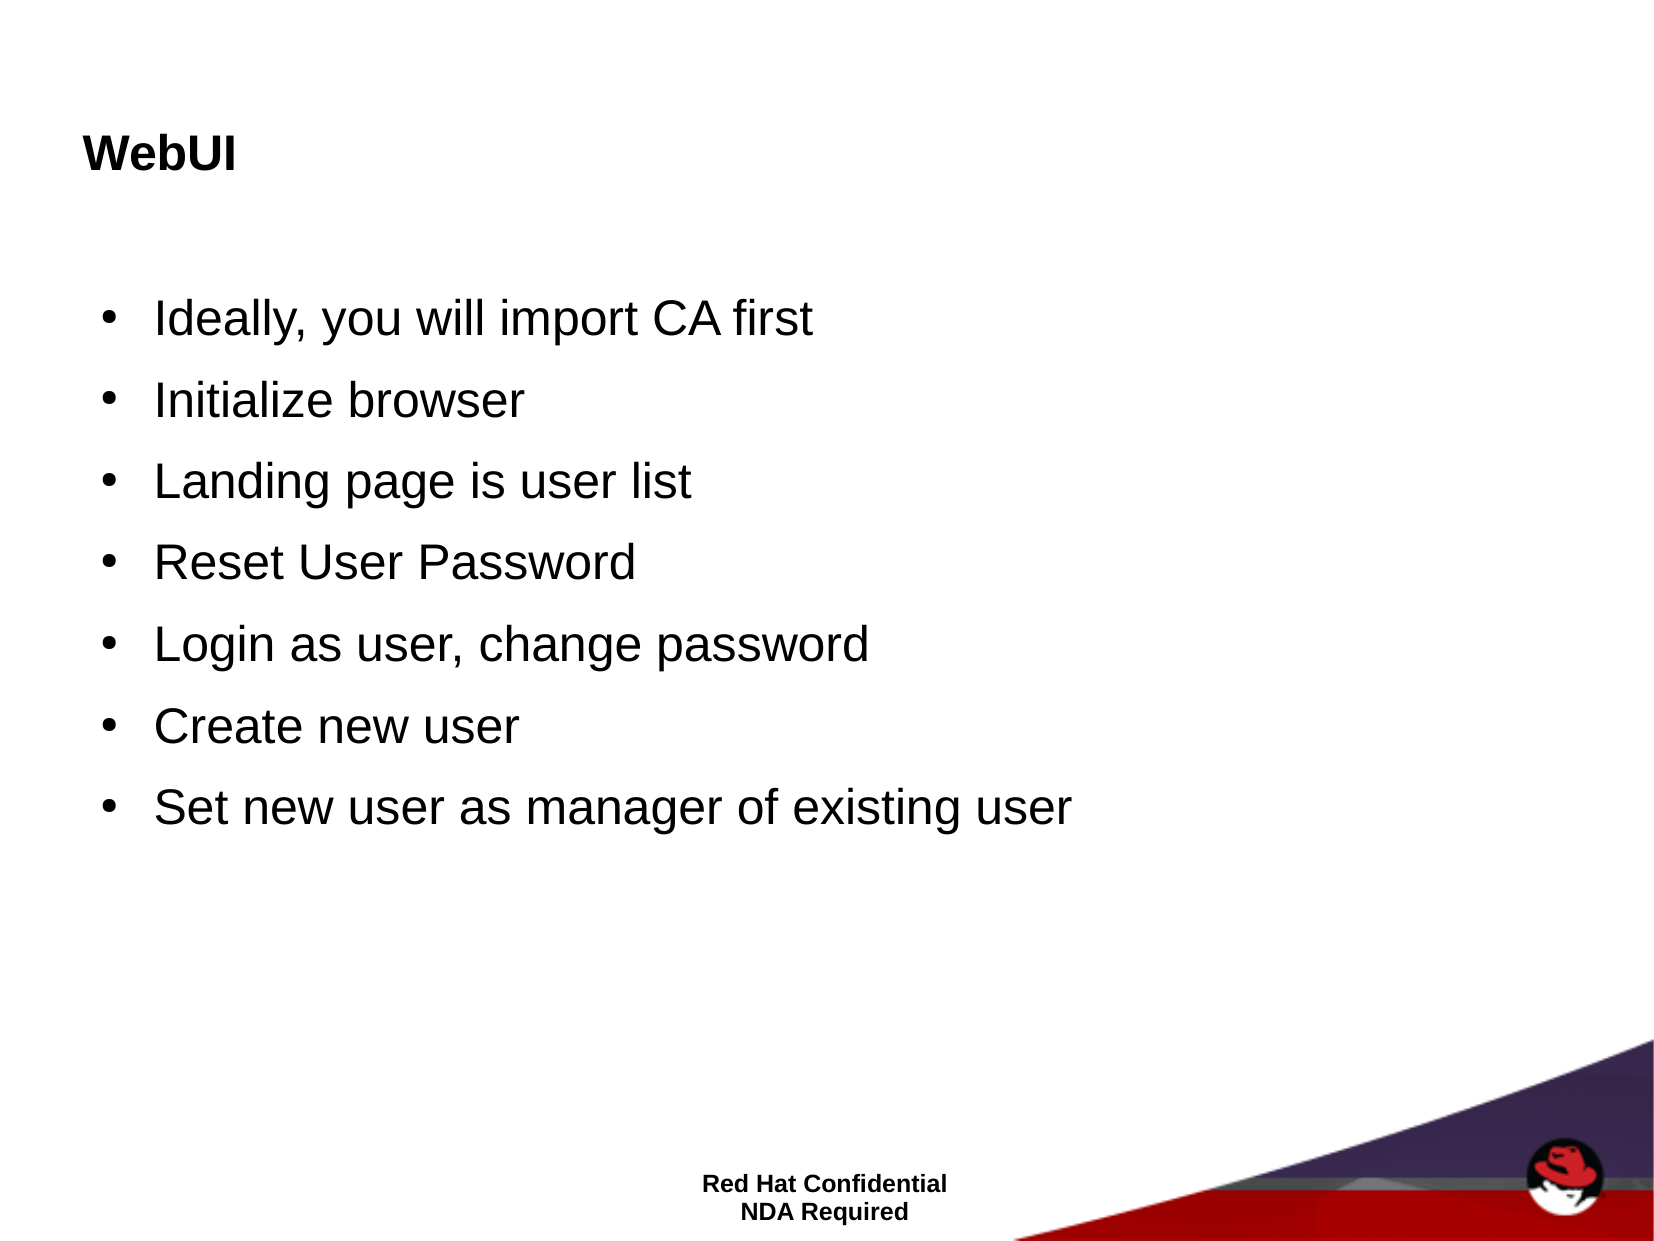

# WebUI
Ideally, you will import CA first
Initialize browser
Landing page is user list
Reset User Password
Login as user, change password
Create new user
Set new user as manager of existing user